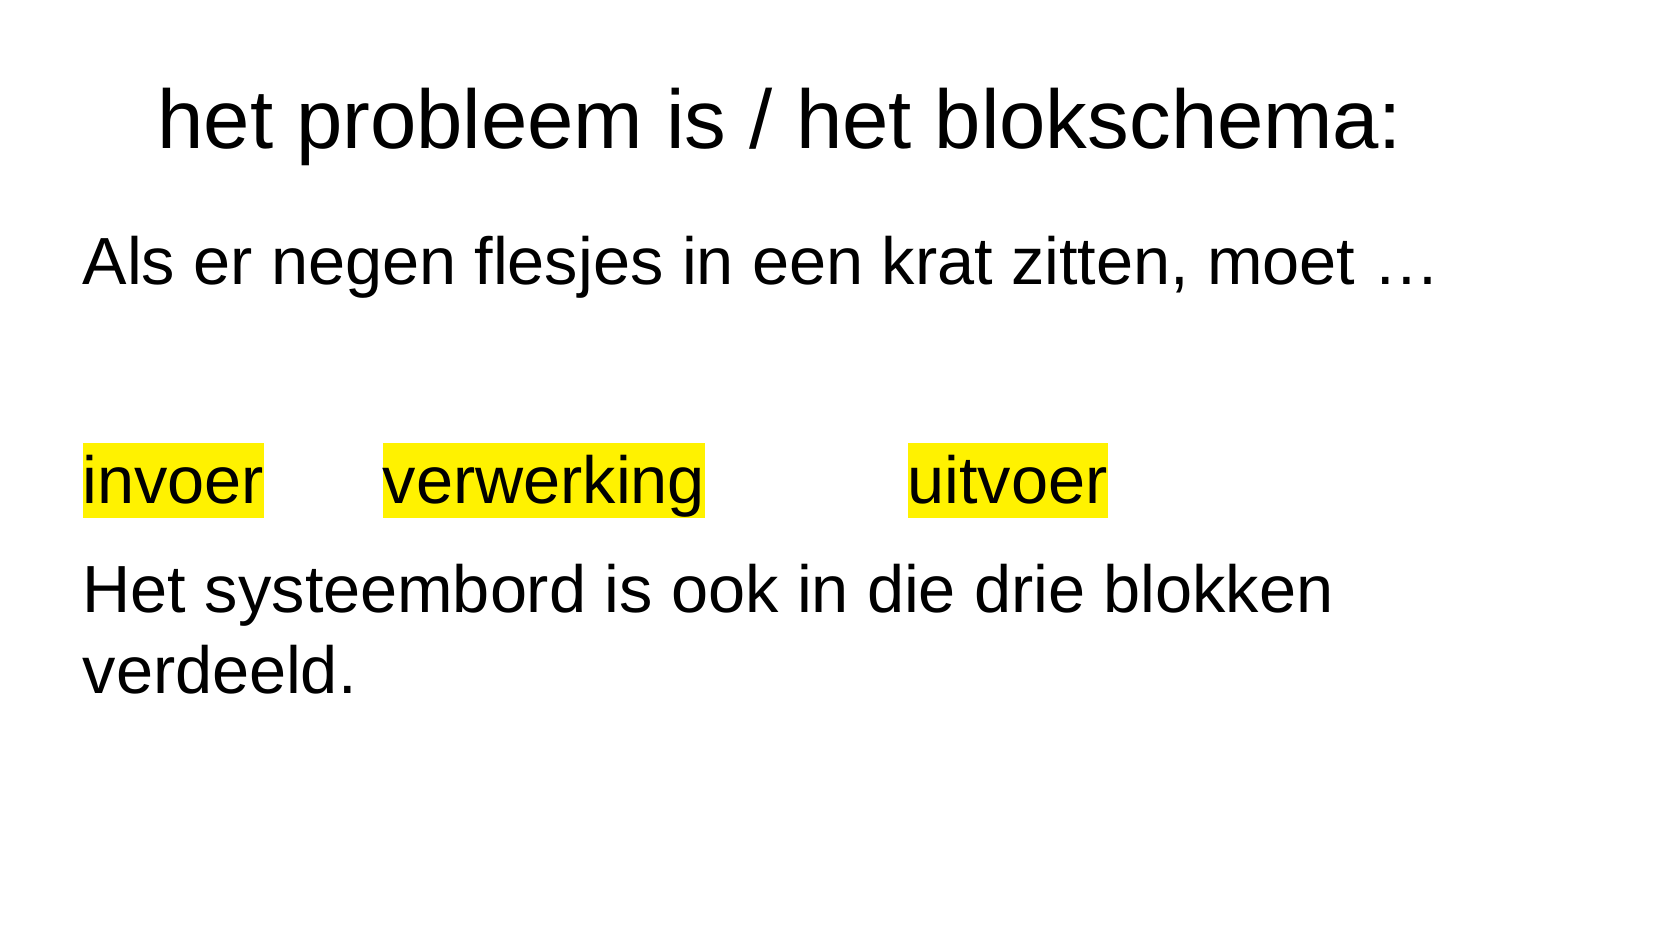

# het probleem is / het blokschema:
Als er negen flesjes in een krat zitten, moet …
invoer		verwerking			uitvoer
Het systeembord is ook in die drie blokken verdeeld.